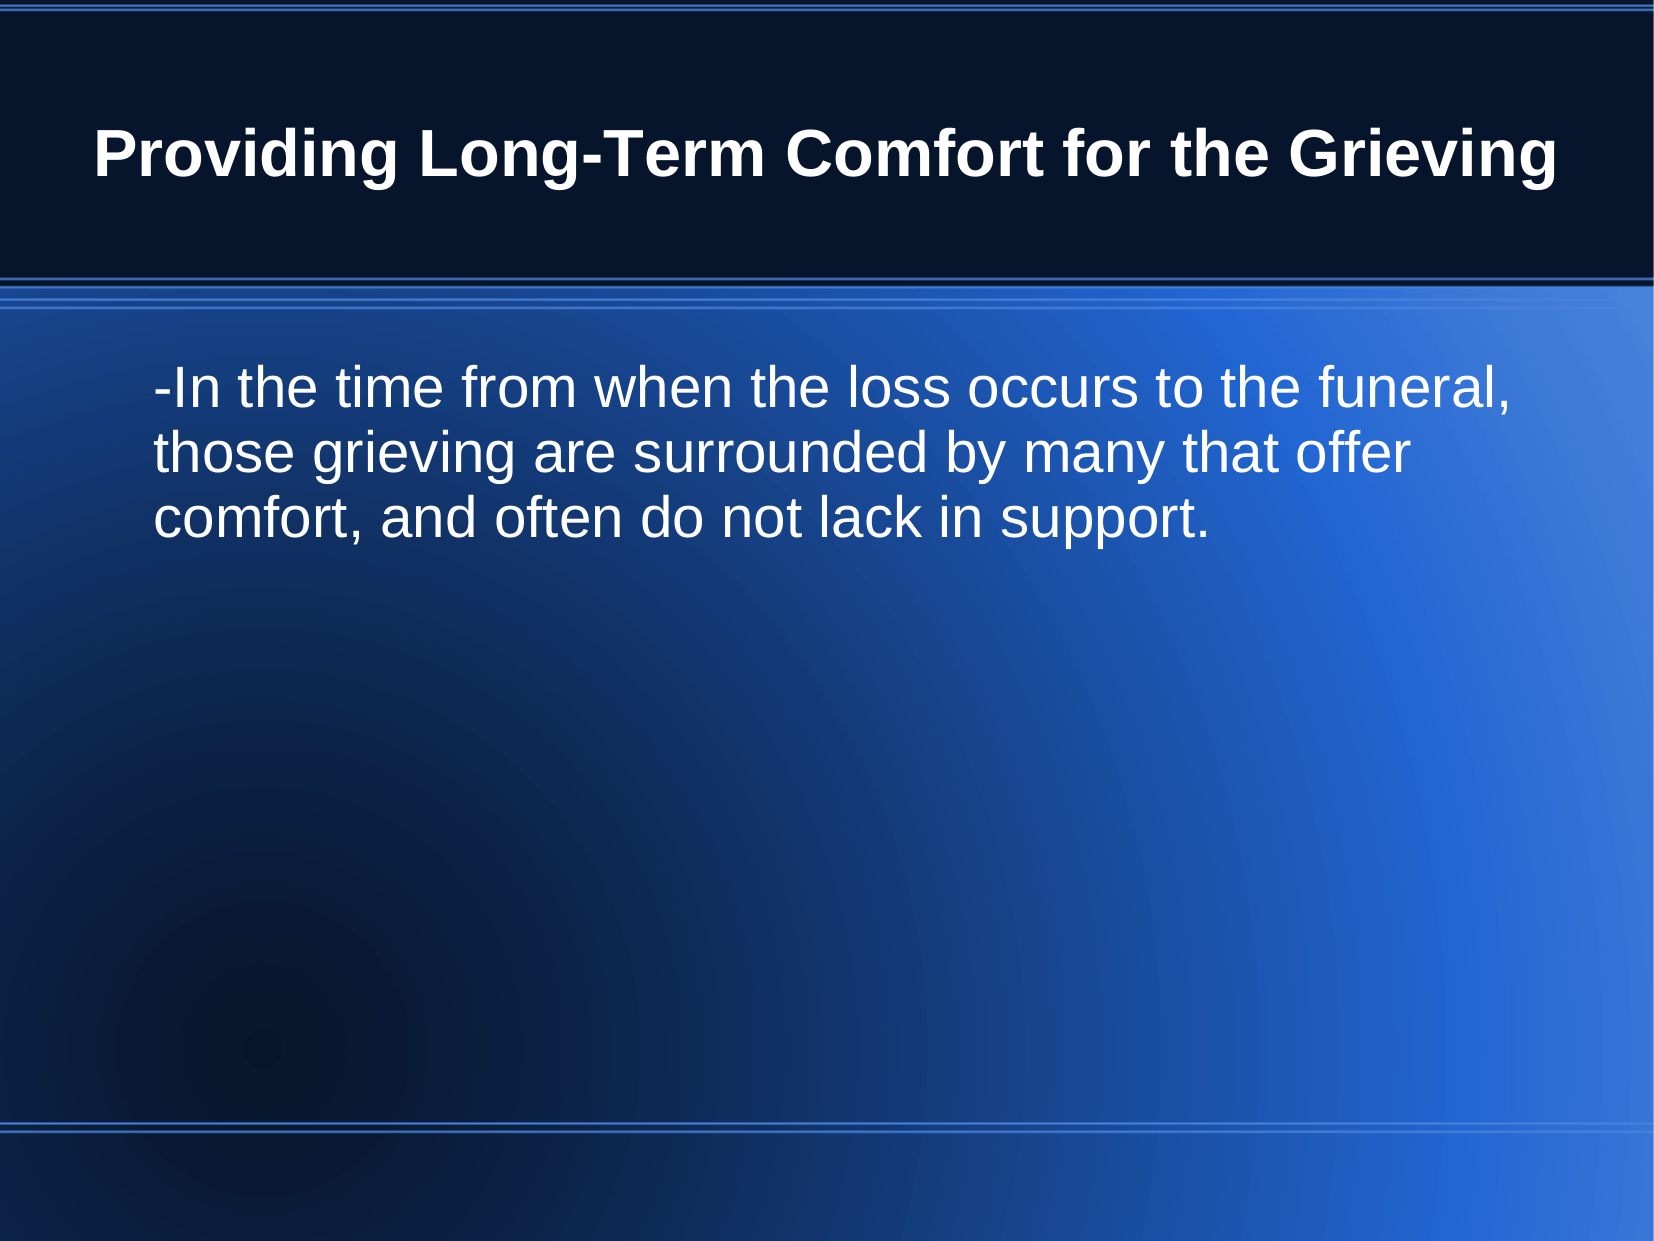

# Providing Long-Term Comfort for the Grieving
-In the time from when the loss occurs to the funeral, those grieving are surrounded by many that offer comfort, and often do not lack in support.